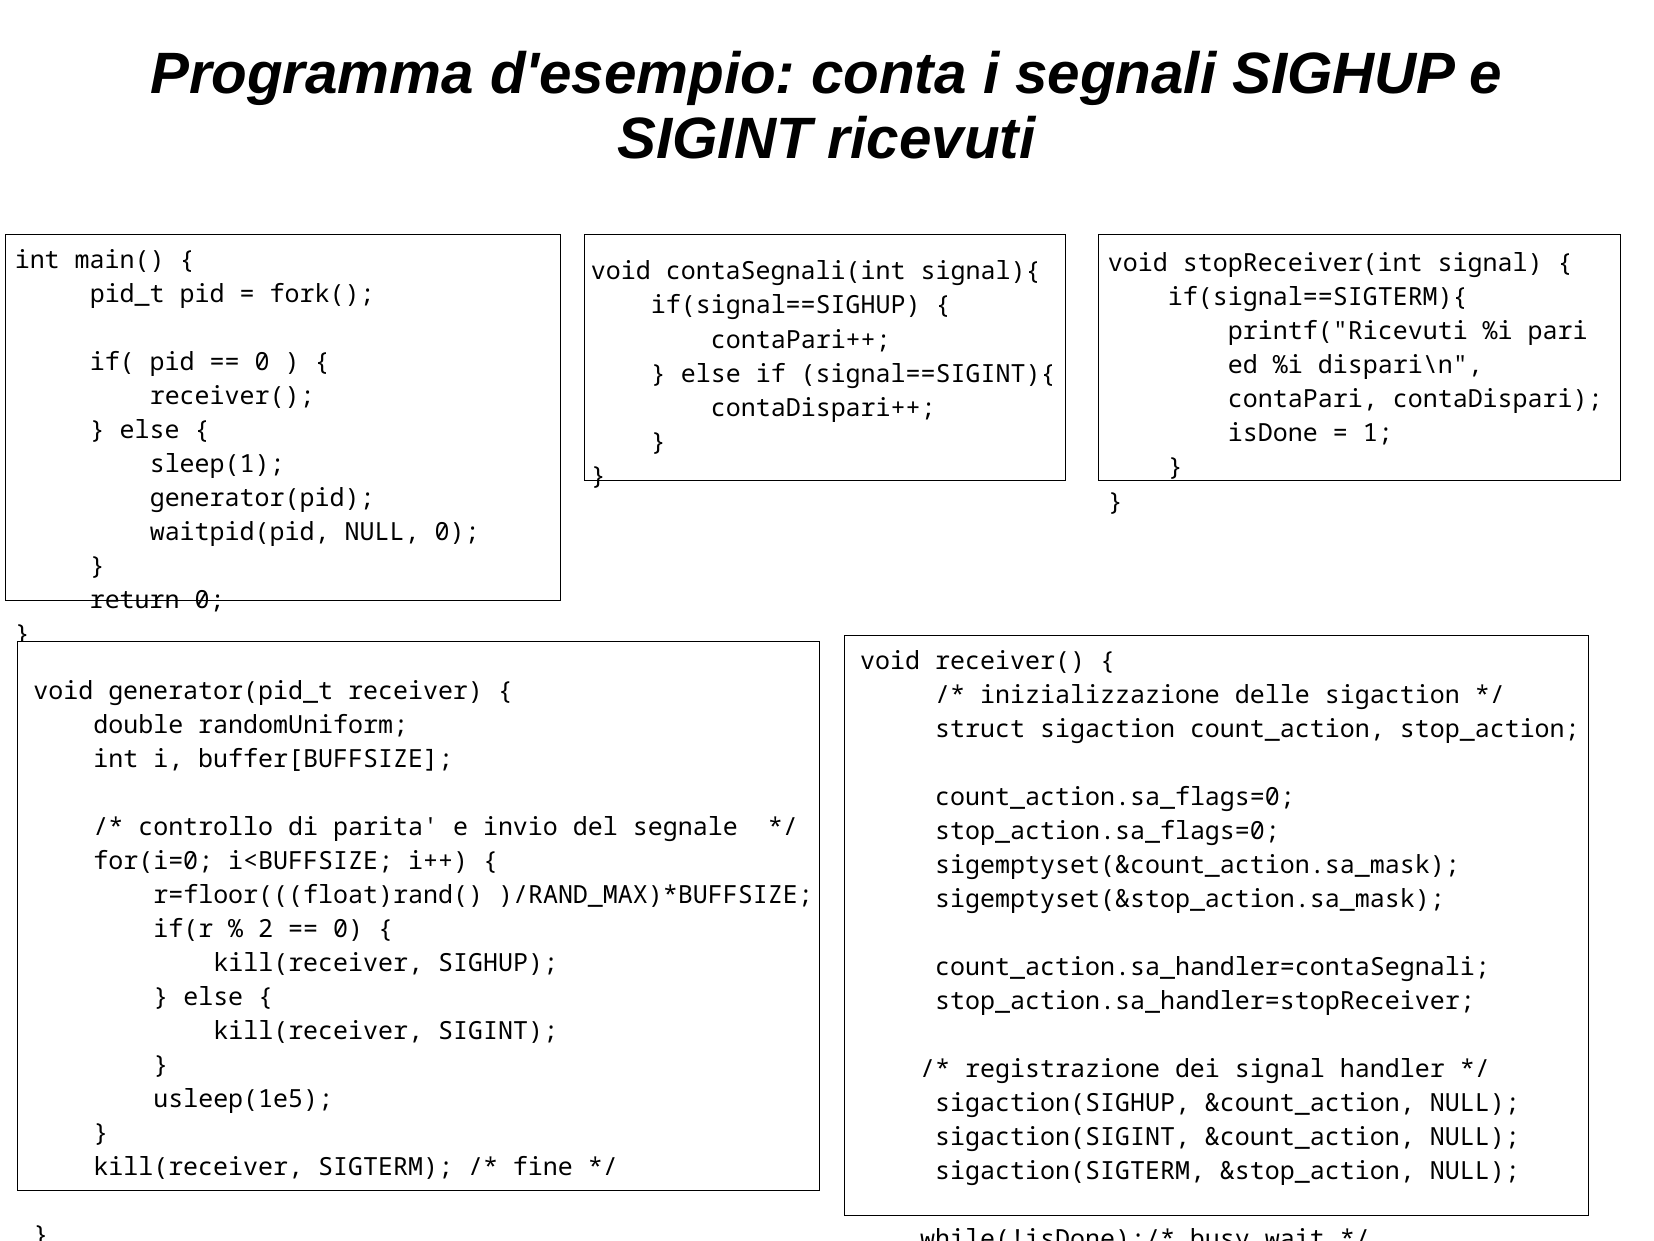

# Programma d'esempio: conta i segnali SIGHUP e SIGINT ricevuti
int main() {
	pid_t pid = fork();
	if( pid == 0 ) {
	 receiver();
	} else {
	 sleep(1);
	 generator(pid);
	 waitpid(pid, NULL, 0);
	}
 return 0;
}
void stopReceiver(int signal) {
 if(signal==SIGTERM){
 printf("Ricevuti %i pari
 ed %i dispari\n",
 contaPari, contaDispari);
 isDone = 1;
 }
}
void contaSegnali(int signal){
 if(signal==SIGHUP) {
 contaPari++;
 } else if (signal==SIGINT){
 contaDispari++;
 }
}
void receiver() {
	/* inizializzazione delle sigaction */
	struct sigaction count_action, stop_action;
	count_action.sa_flags=0;
	stop_action.sa_flags=0;
	sigemptyset(&count_action.sa_mask);
	sigemptyset(&stop_action.sa_mask);
	count_action.sa_handler=contaSegnali;
	stop_action.sa_handler=stopReceiver;
 /* registrazione dei signal handler */
	sigaction(SIGHUP, &count_action, NULL);
	sigaction(SIGINT, &count_action, NULL);
 sigaction(SIGTERM, &stop_action, NULL);
 while(!isDone);/* busy wait */
}
void generator(pid_t receiver) {
 double randomUniform;
 int i, buffer[BUFFSIZE];
 /* controllo di parita' e invio del segnale */
 for(i=0; i<BUFFSIZE; i++) {
	 r=floor(((float)rand() )/RAND_MAX)*BUFFSIZE;
 if(r % 2 == 0) {
 kill(receiver, SIGHUP);
 } else {
 kill(receiver, SIGINT);
 }
 usleep(1e5);
 }
 kill(receiver, SIGTERM); /* fine */
}